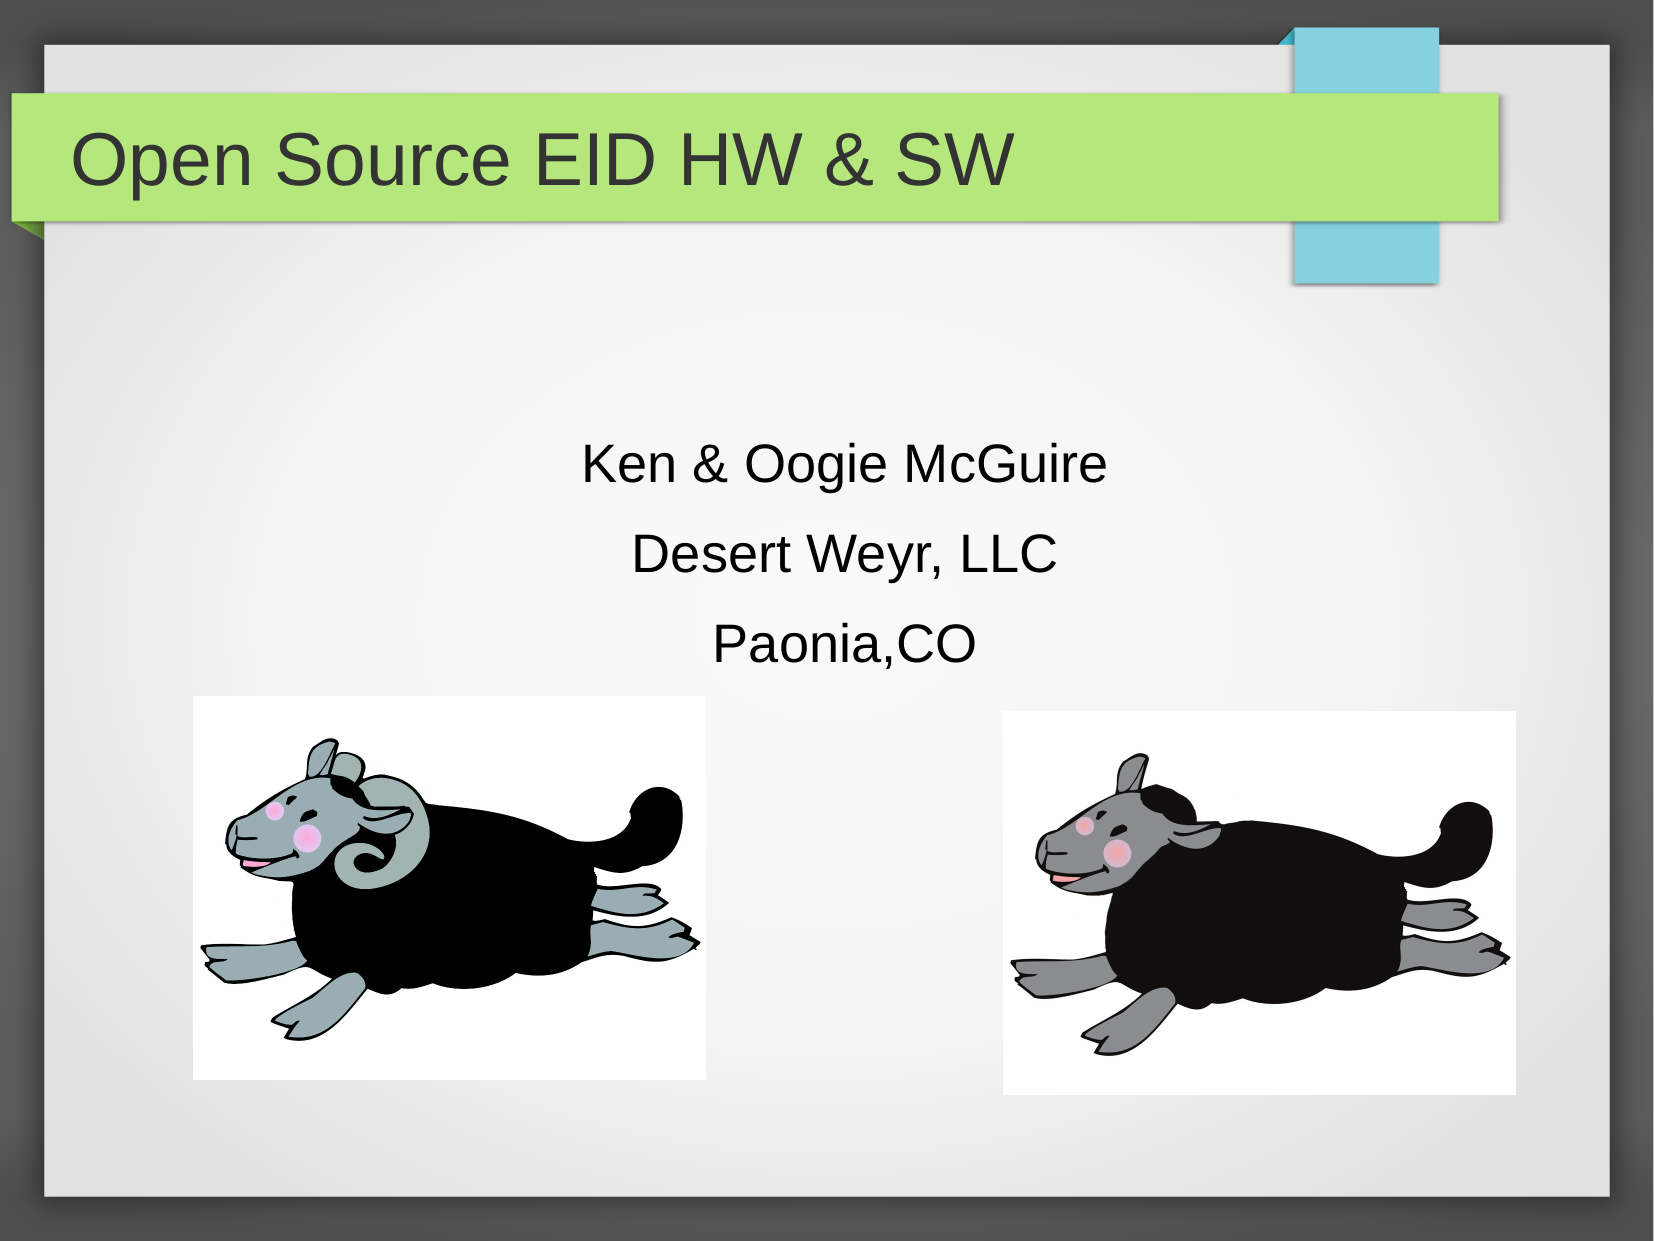

# Open Source EID HW & SW
Ken & Oogie McGuire
Desert Weyr, LLC
Paonia,CO